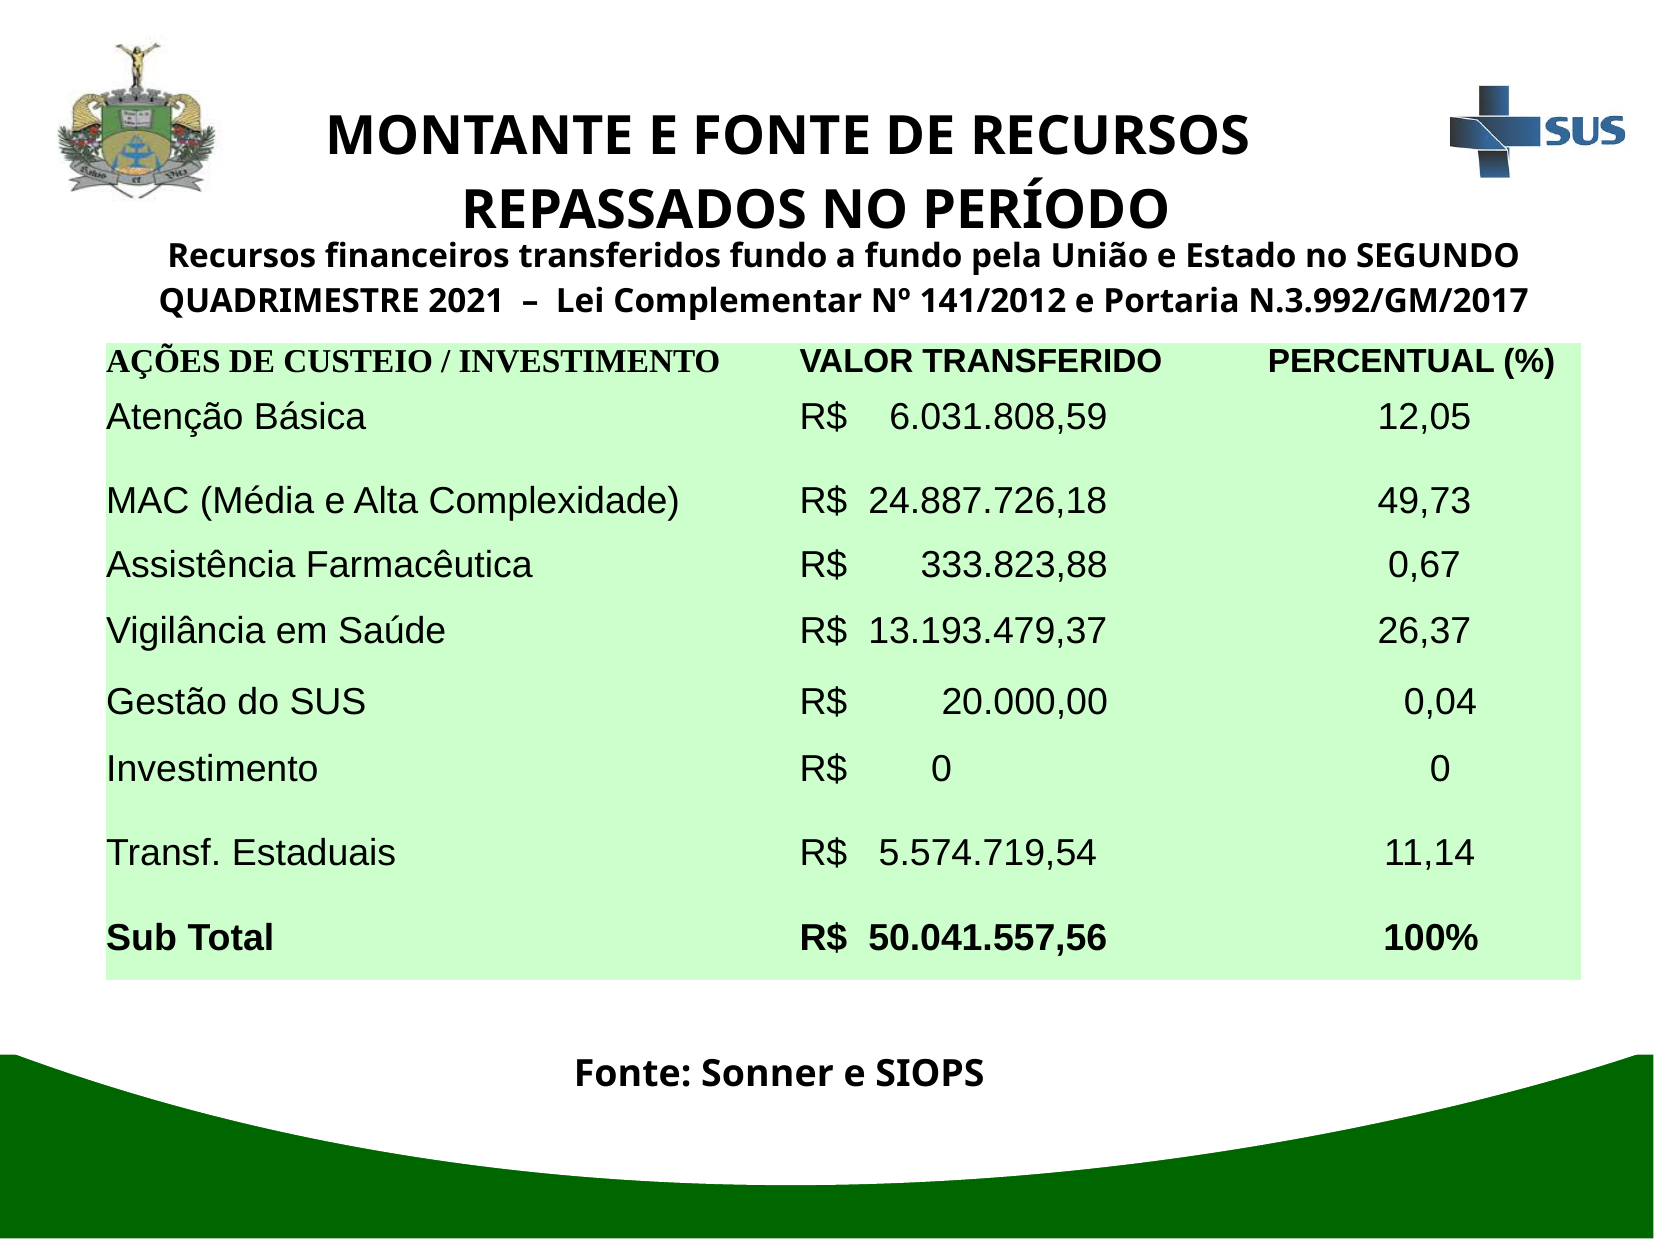

MONTANTE E FONTE DE RECURSOS REPASSADOS NO PERÍODO
Recursos financeiros transferidos fundo a fundo pela União e Estado no SEGUNDO QUADRIMESTRE 2021 – Lei Complementar Nº 141/2012 e Portaria N.3.992/GM/2017
| AÇÕES DE CUSTEIO / INVESTIMENTO | VALOR TRANSFERIDO | PERCENTUAL (%) |
| --- | --- | --- |
| Atenção Básica | R$ 6.031.808,59 | 12,05 |
| MAC (Média e Alta Complexidade) | R$ 24.887.726,18 | 49,73 |
| Assistência Farmacêutica | R$ 333.823,88 | 0,67 |
| Vigilância em Saúde | R$ 13.193.479,37 | 26,37 |
| Gestão do SUS | R$ 20.000,00 | 0,04 |
| Investimento | R$ 0 | 0 |
| Transf. Estaduais | R$ 5.574.719,54 | 11,14 |
| Sub Total | R$ 50.041.557,56 | 100% |
Fonte: Sonner e SIOPS